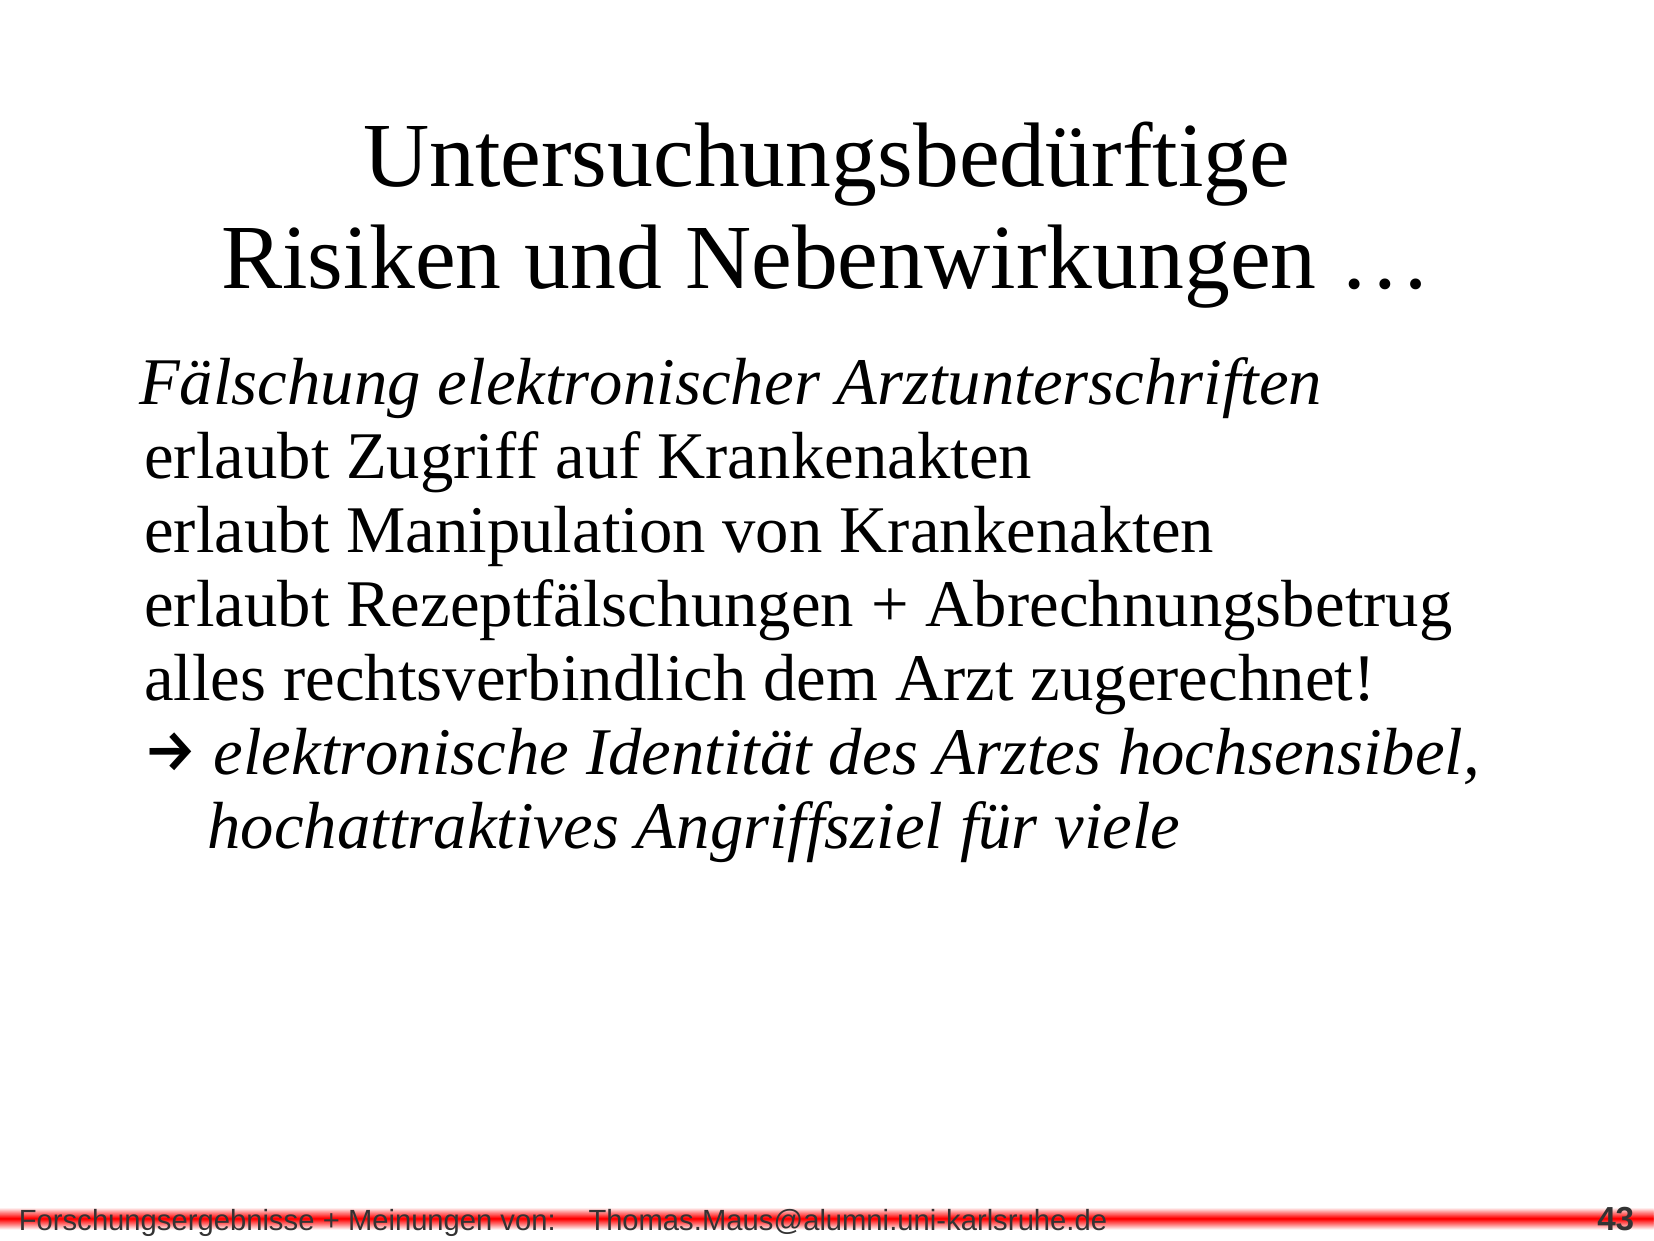

# Untersuchungsbedürftige Risiken und Nebenwirkungen …
Fälschung elektronischer Arztunterschriften
erlaubt Zugriff auf Krankenakten
erlaubt Manipulation von Krankenakten
erlaubt Rezeptfälschungen + Abrechnungsbetrug
alles rechtsverbindlich dem Arzt zugerechnet!
→ elektronische Identität des Arztes hochsensibel, hochattraktives Angriffsziel für viele